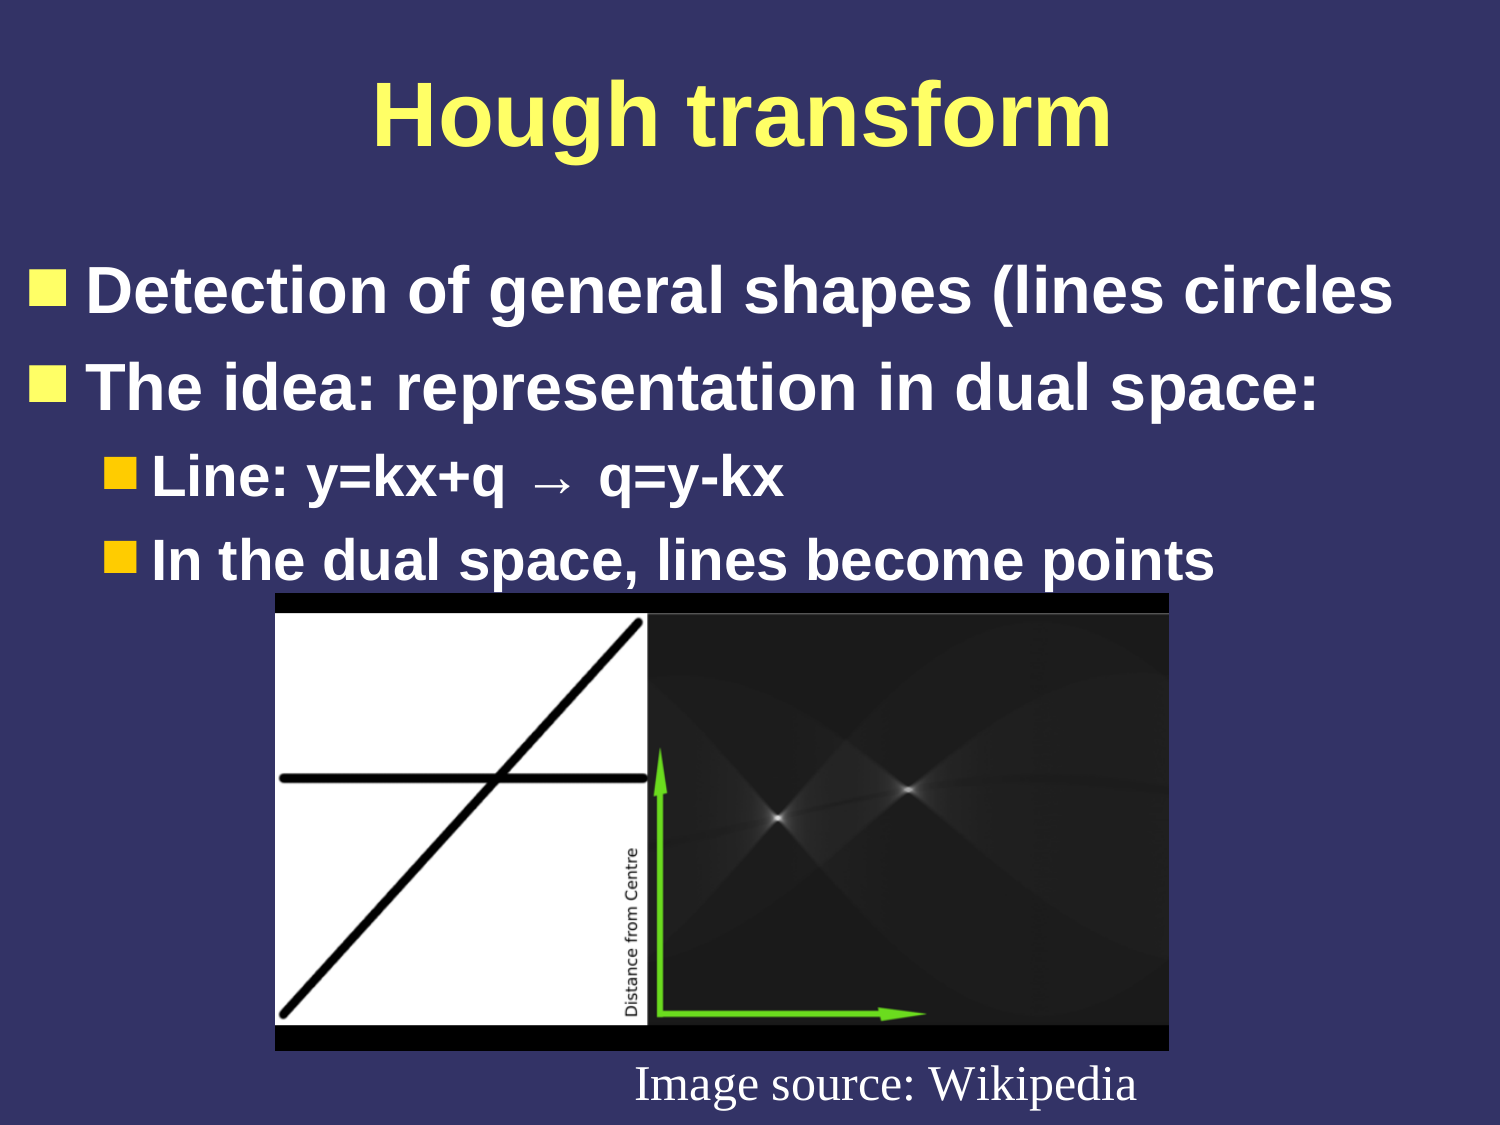

# Hough transform
Detection of general shapes (lines circles
The idea: representation in dual space:
Line: y=kx+q → q=y-kx
In the dual space, lines become points
Image source: Wikipedia